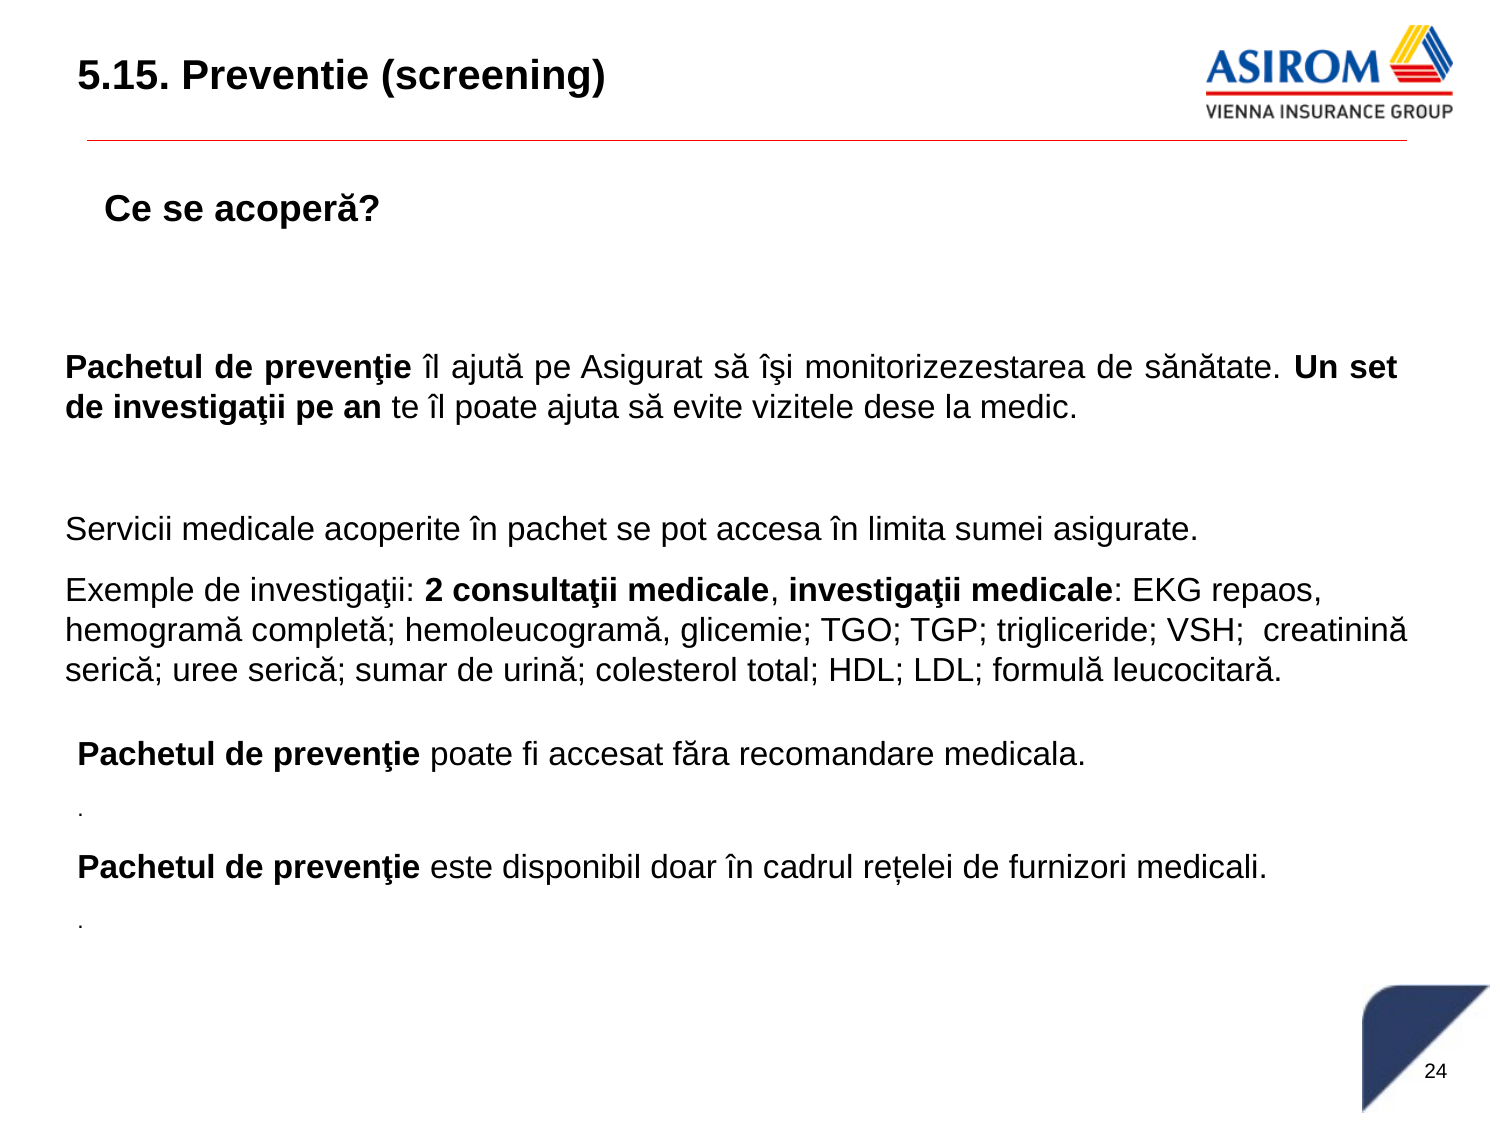

5.15. Preventie (screening)
Ce se acoperă?
Pachetul de prevenţie îl ajută pe Asigurat să îşi monitorizezestarea de sănătate. Un set de investigaţii pe an te îl poate ajuta să evite vizitele dese la medic.
Servicii medicale acoperite în pachet se pot accesa în limita sumei asigurate.
Exemple de investigaţii: 2 consultaţii medicale, investigaţii medicale: EKG repaos, hemogramă completă; hemoleucogramă, glicemie; TGO; TGP; trigliceride; VSH; creatinină serică; uree serică; sumar de urină; colesterol total; HDL; LDL; formulă leucocitară.
Pachetul de prevenţie poate fi accesat făra recomandare medicala.
.
Pachetul de prevenţie este disponibil doar în cadrul rețelei de furnizori medicali.
.